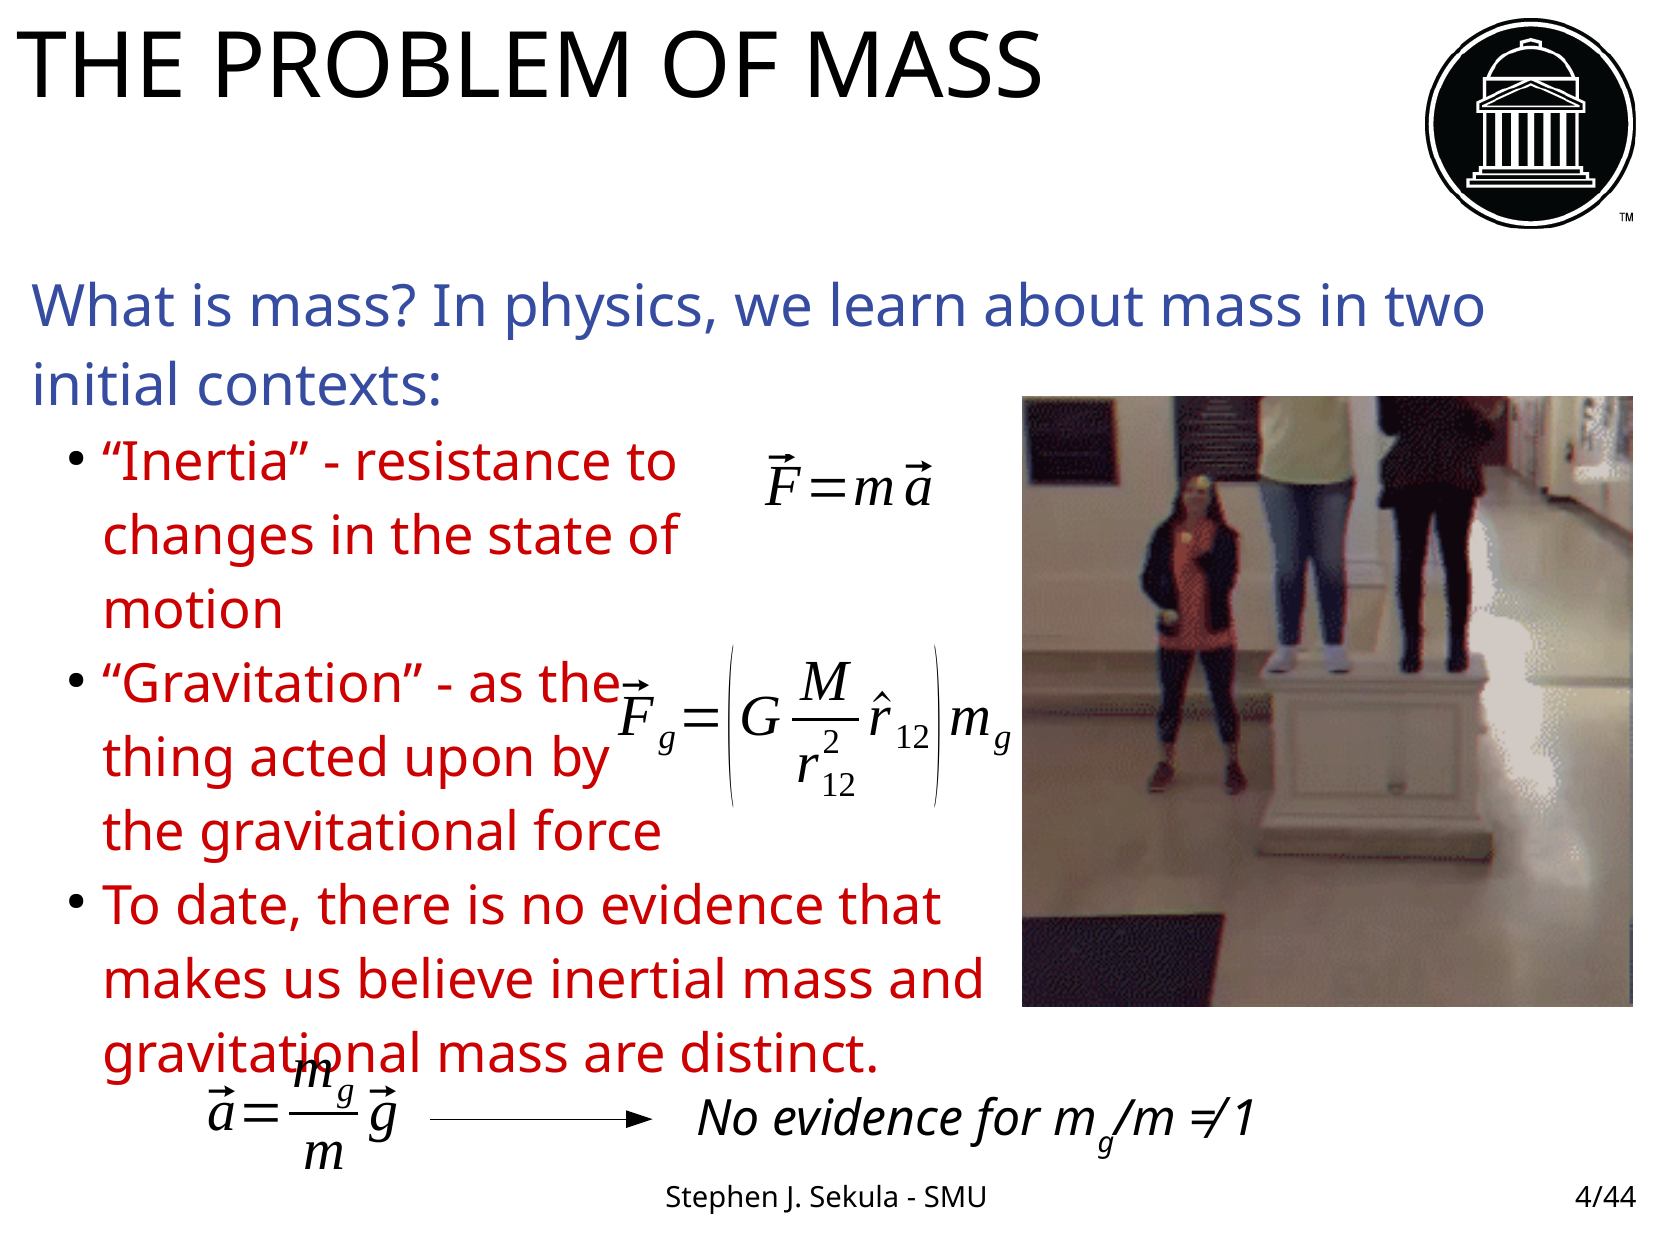

# THE PROBLEM OF MASS
What is mass? In physics, we learn about mass in two initial contexts:
“Inertia” - resistance to
changes in the state of
motion
“Gravitation” - as the
thing acted upon by
the gravitational force
To date, there is no evidence that
makes us believe inertial mass and
gravitational mass are distinct.
No evidence for mg/m ≠ 1
4
Stephen J. Sekula - SMU